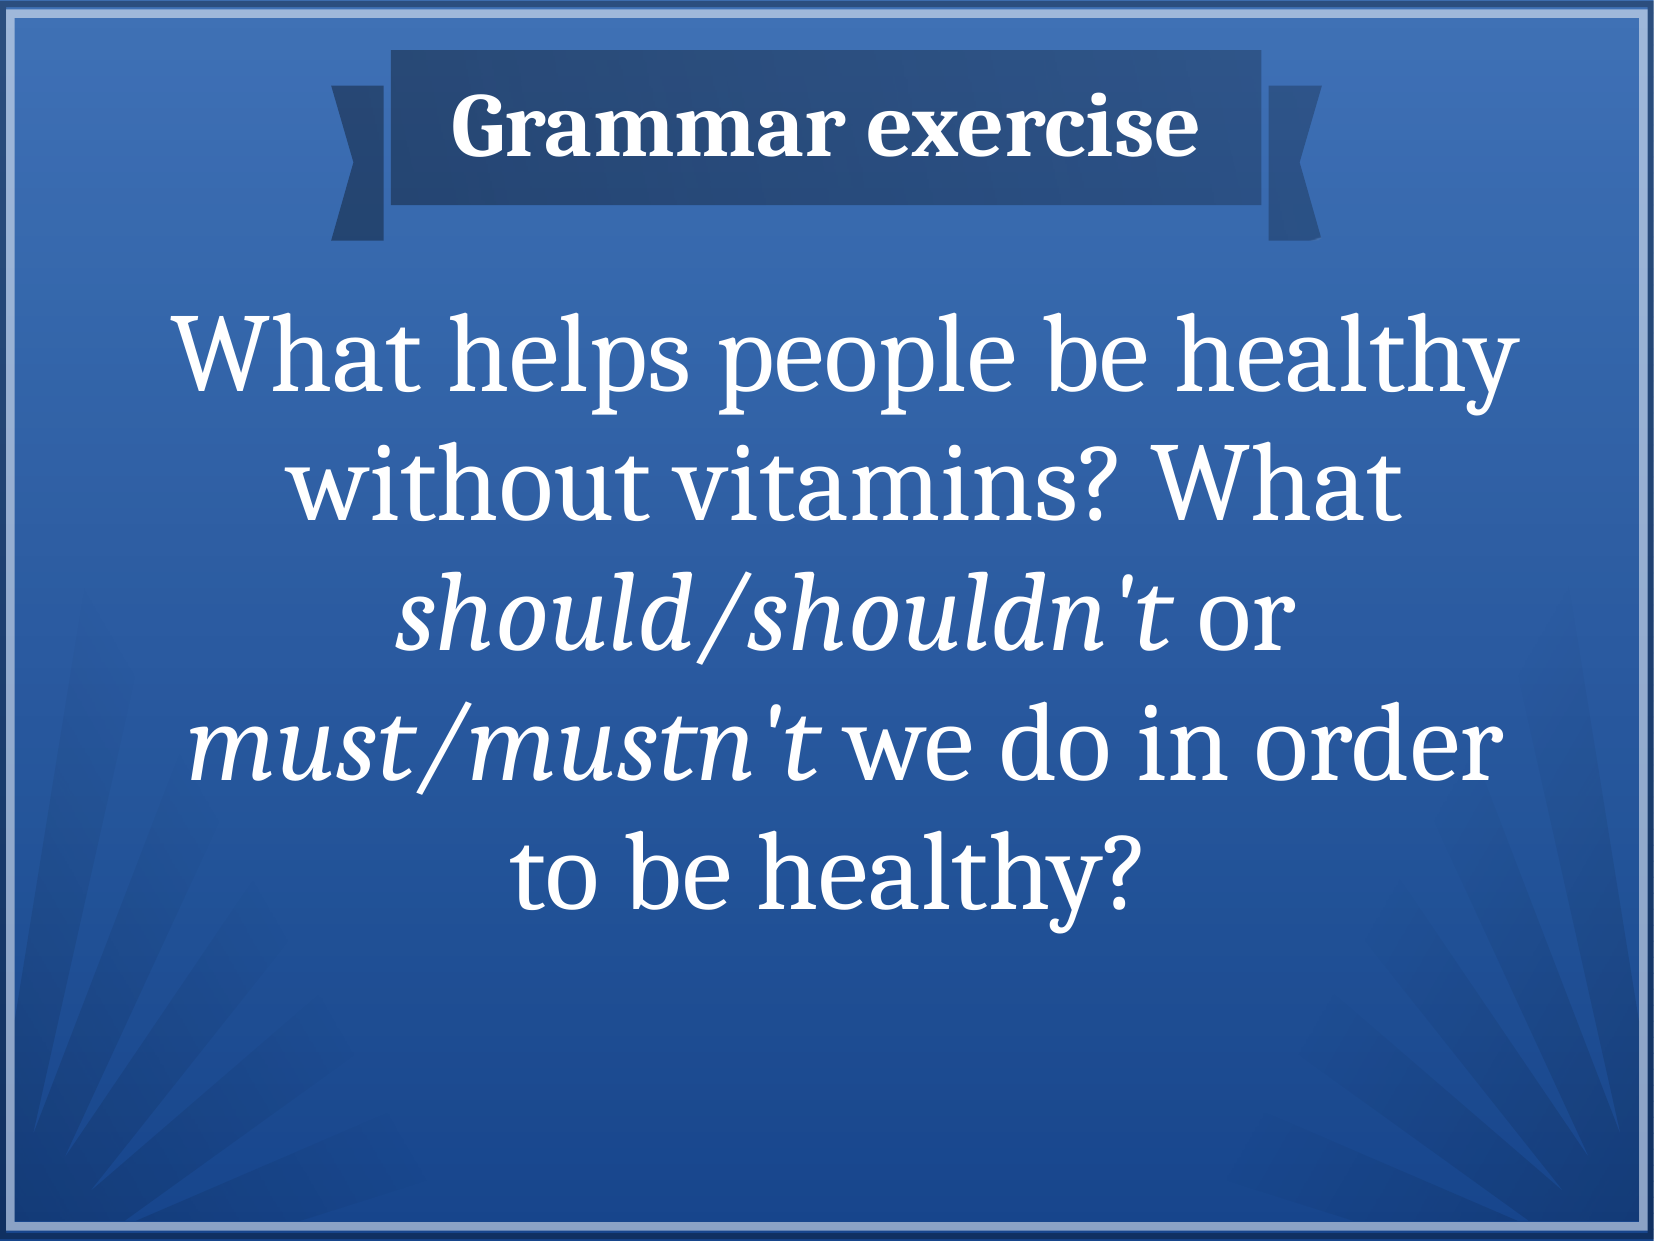

# Grammar exercise
What helps people be healthy without vitamins? What should/shouldn't or must/mustn't we do in order to be healthy?